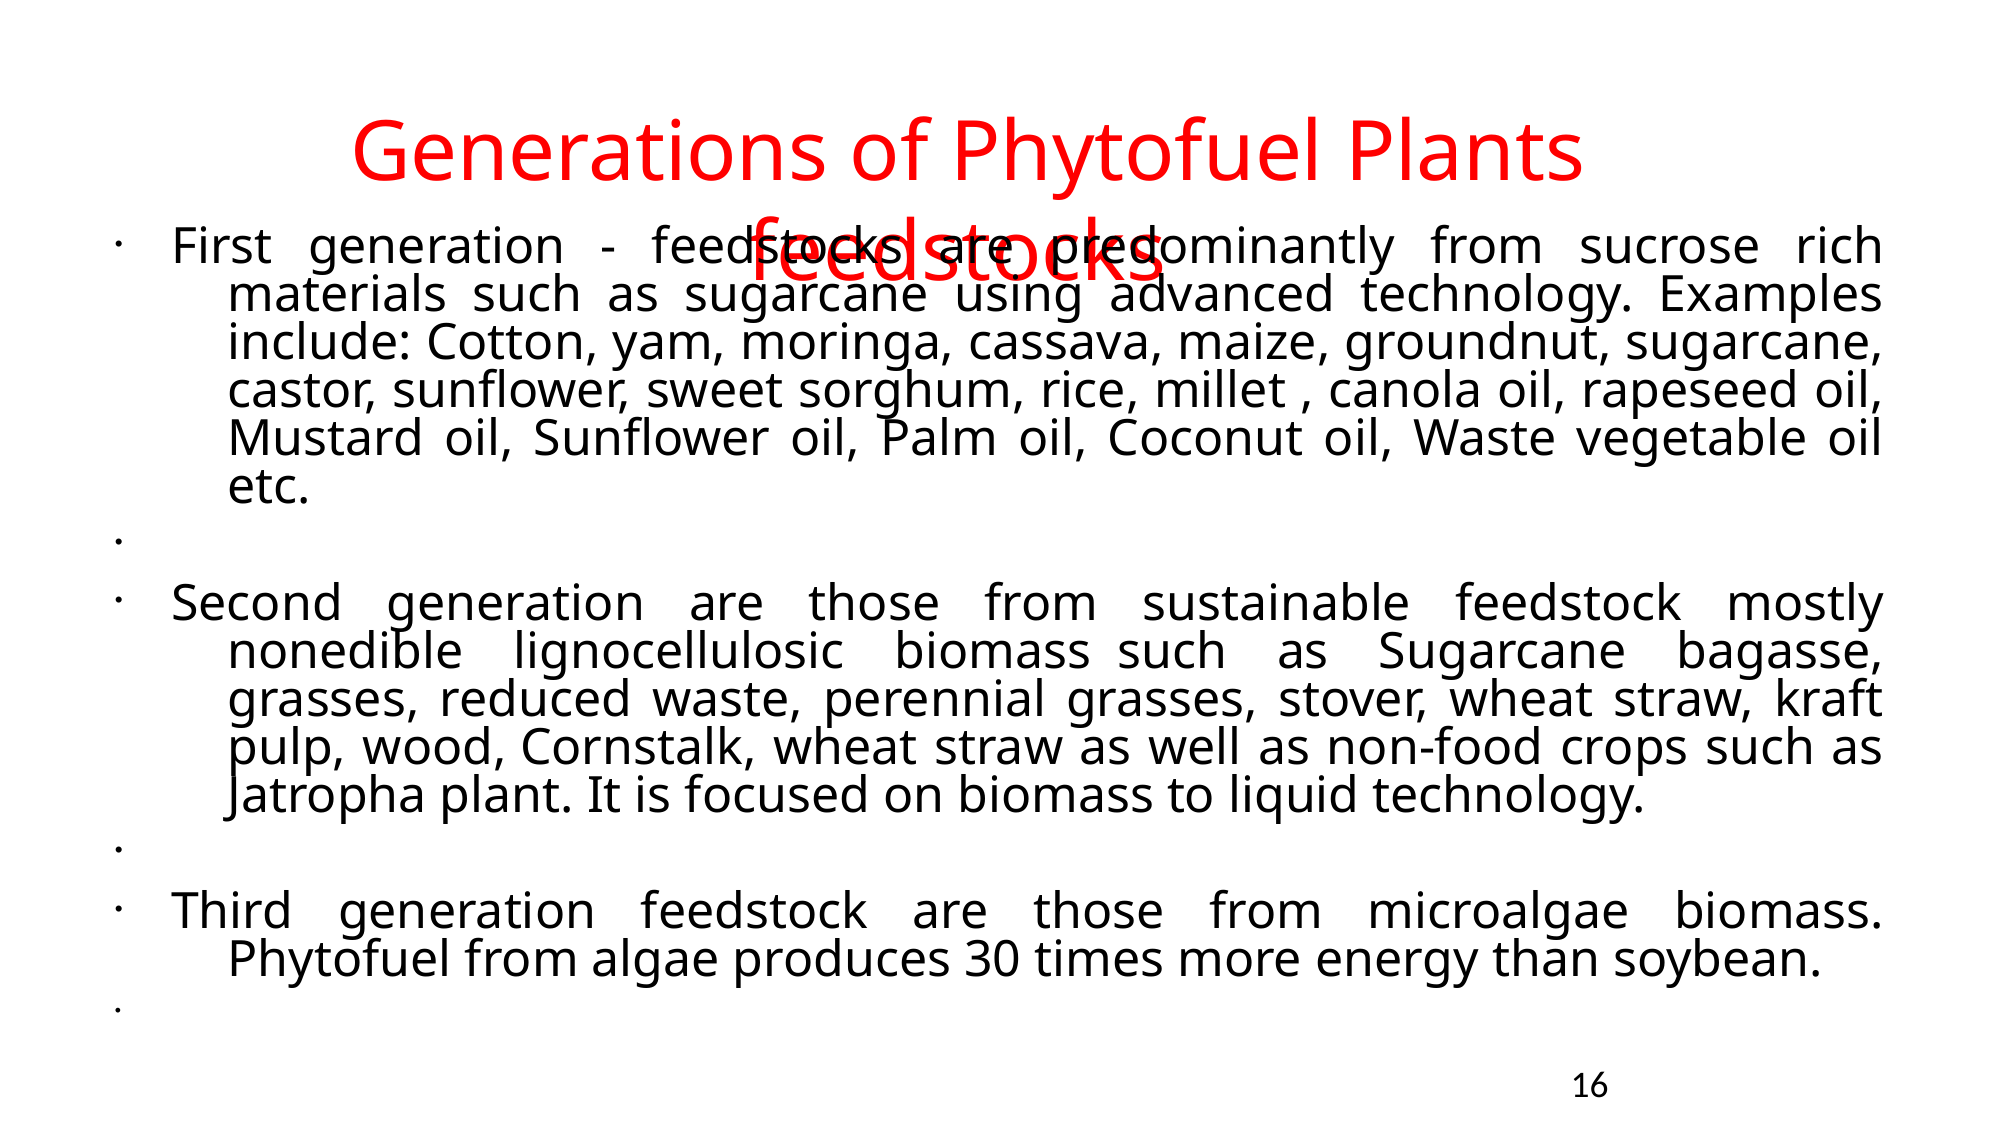

# Generations of Phytofuel Plants feedstocks
First generation - feedstocks are predominantly from sucrose rich materials such as sugarcane using advanced technology. Examples include: Cotton, yam, moringa, cassava, maize, groundnut, sugarcane, castor, sunflower, sweet sorghum, rice, millet , canola oil, rapeseed oil, Mustard oil, Sunflower oil, Palm oil, Coconut oil, Waste vegetable oil etc.
Second generation are those from sustainable feedstock mostly nonedible lignocellulosic biomass  such as Sugarcane bagasse, grasses, reduced waste, perennial grasses, stover, wheat straw, kraft pulp, wood, Cornstalk, wheat straw as well as non-food crops such as Jatropha plant. It is focused on biomass to liquid technology.
Third generation feedstock are those from microalgae biomass. Phytofuel from algae produces 30 times more energy than soybean.